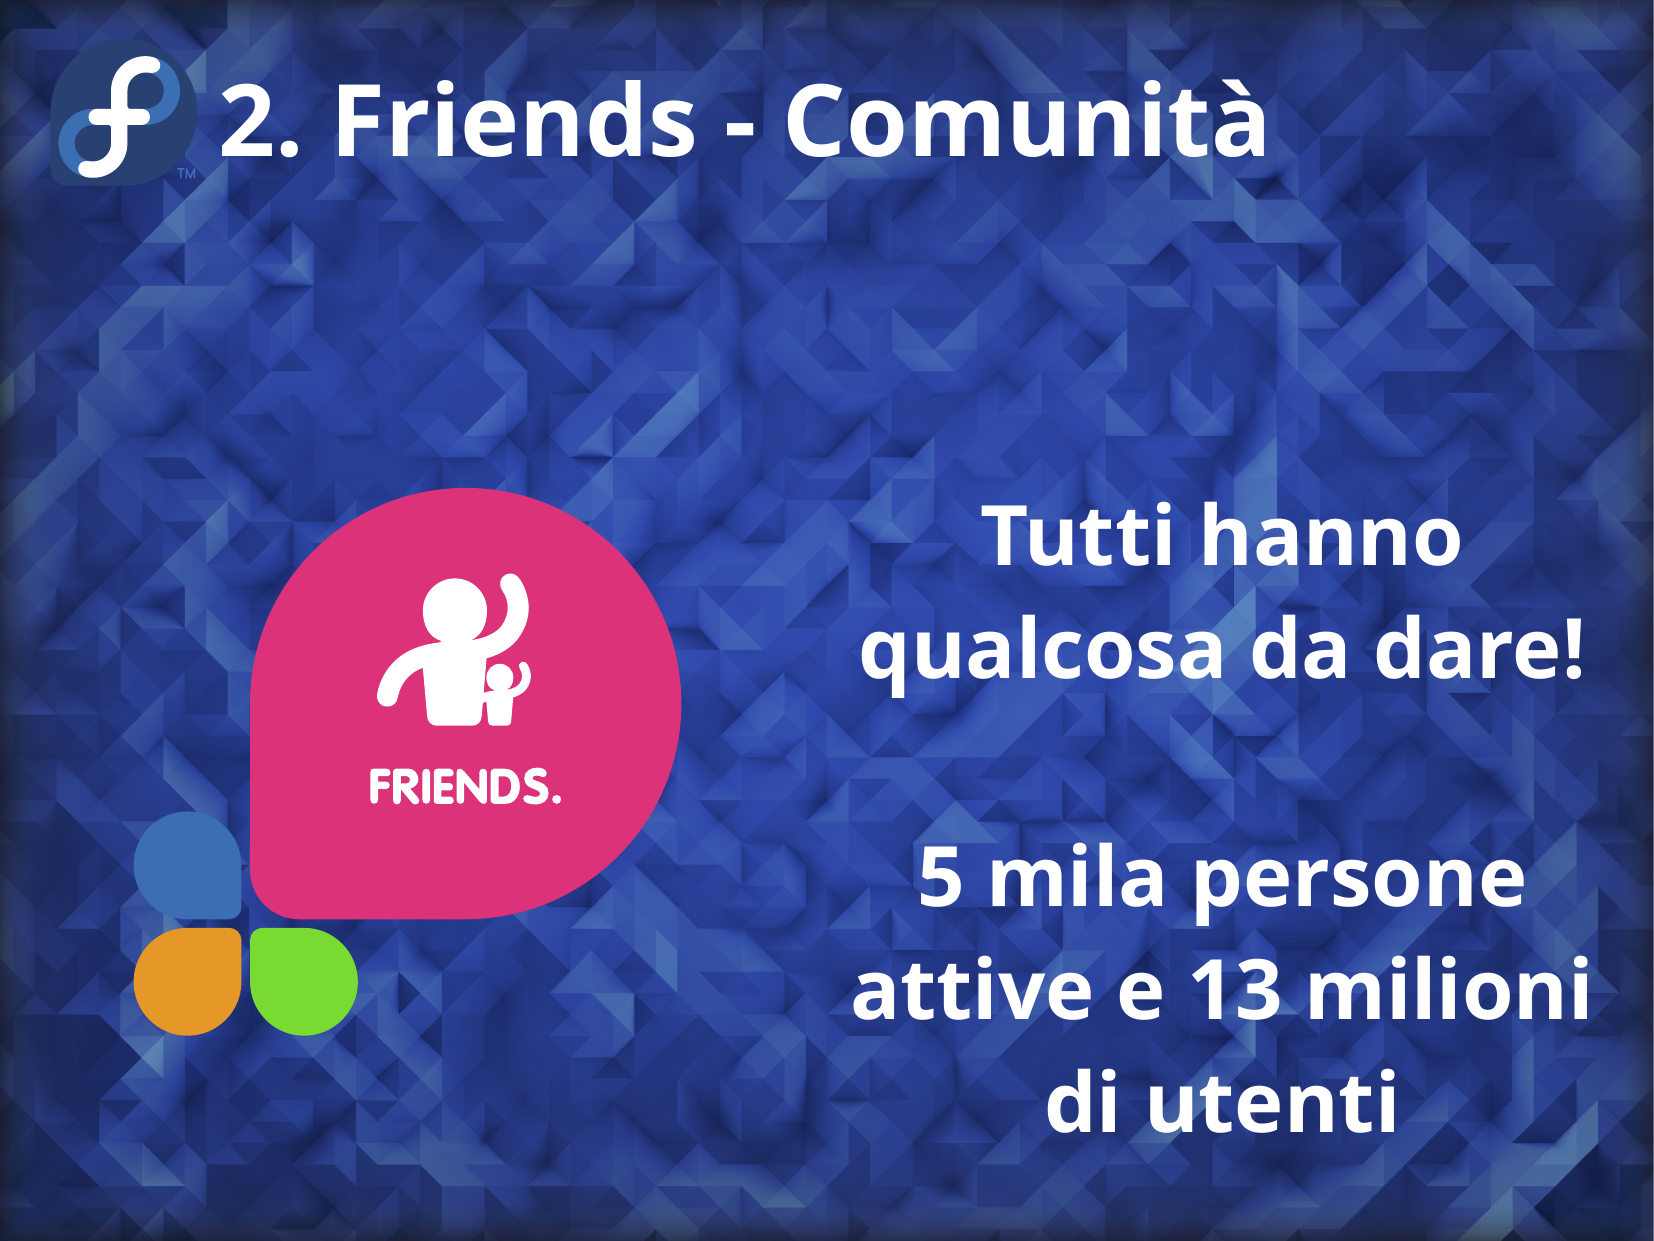

# 2. Friends - Comunità
Tutti hanno qualcosa da dare!
5 mila persone attive e 13 milioni di utenti